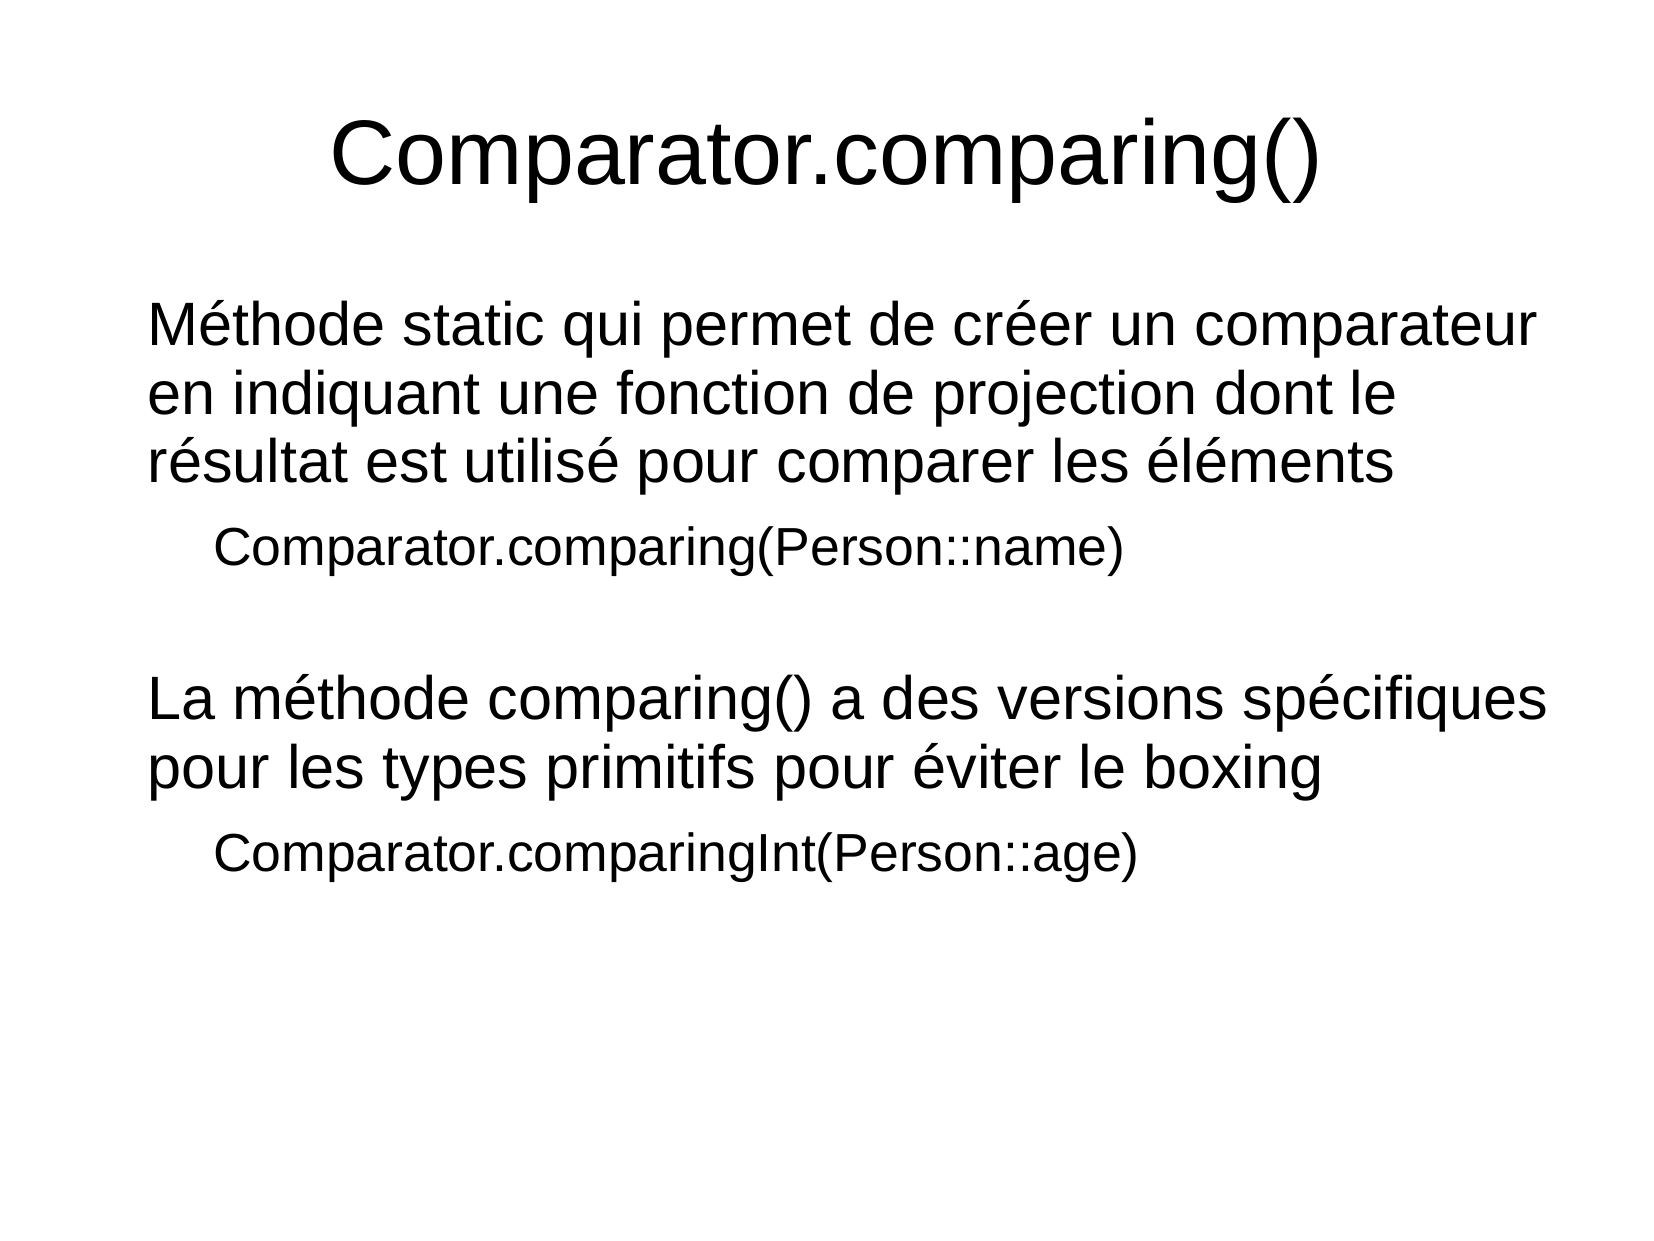

# Comparator.comparing()
Méthode static qui permet de créer un comparateur en indiquant une fonction de projection dont le résultat est utilisé pour comparer les éléments
Comparator.comparing(Person::name)
La méthode comparing() a des versions spécifiques pour les types primitifs pour éviter le boxing
Comparator.comparingInt(Person::age)